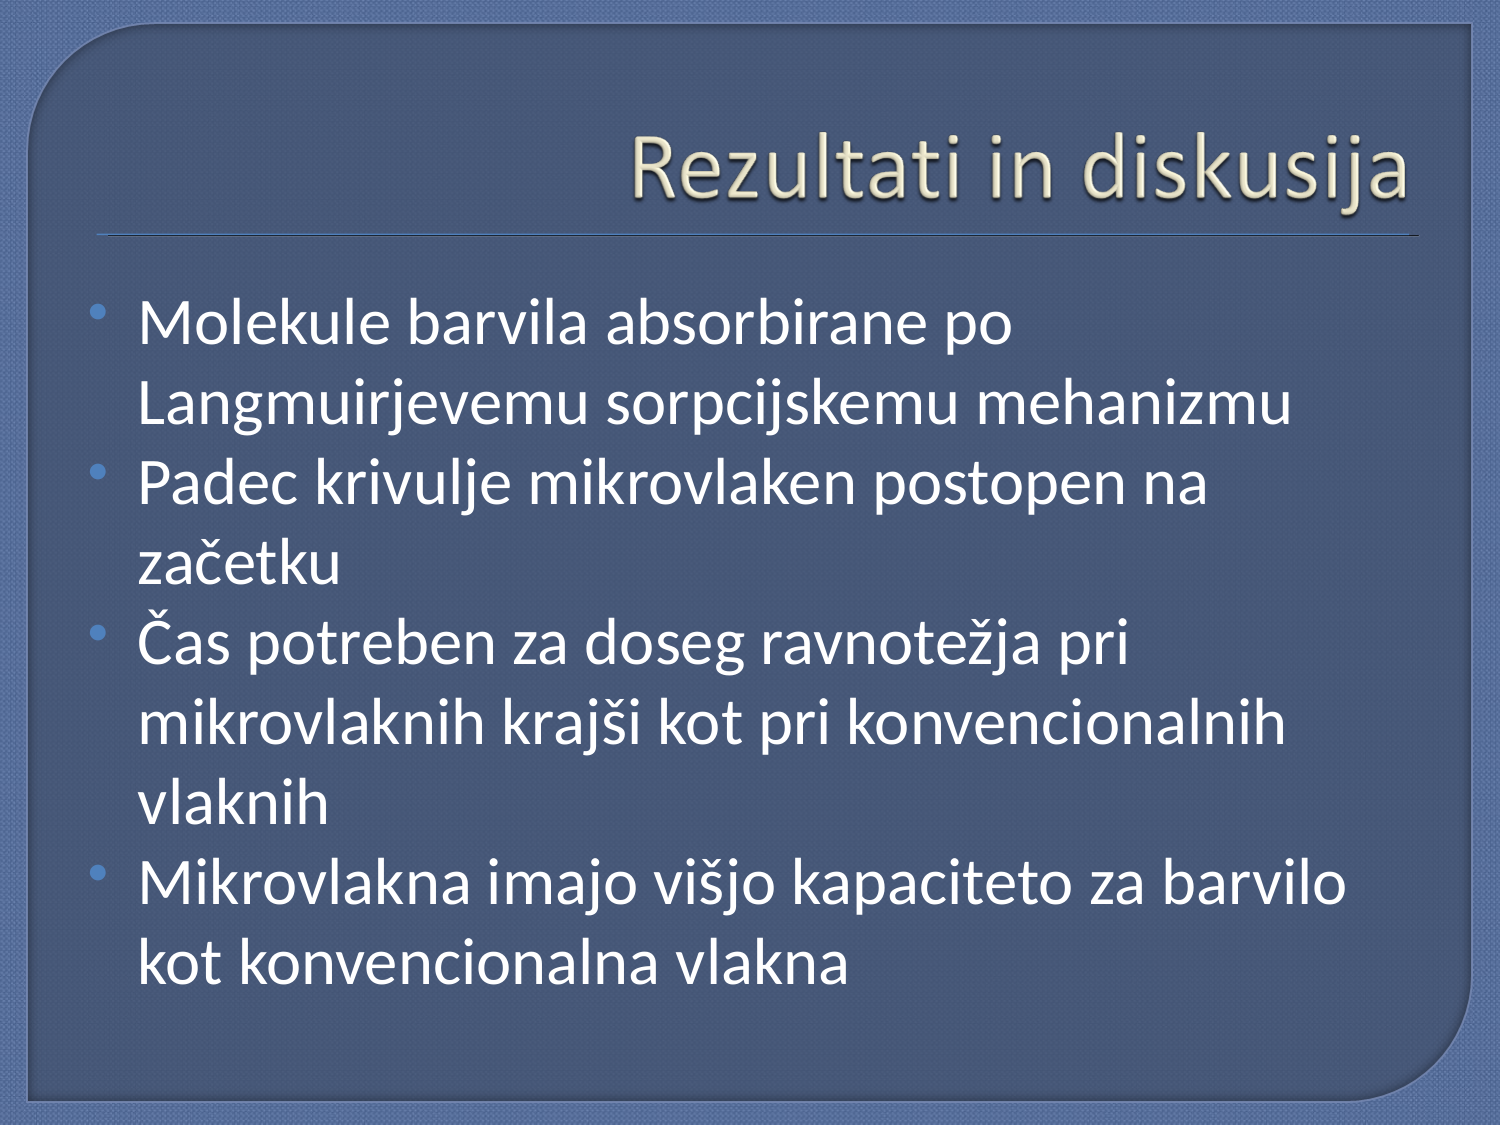

# Molekule barvila absorbirane po Langmuirjevemu sorpcijskemu mehanizmu
Padec krivulje mikrovlaken postopen na začetku
Čas potreben za doseg ravnotežja pri mikrovlaknih krajši kot pri konvencionalnih vlaknih
Mikrovlakna imajo višjo kapaciteto za barvilo kot konvencionalna vlakna